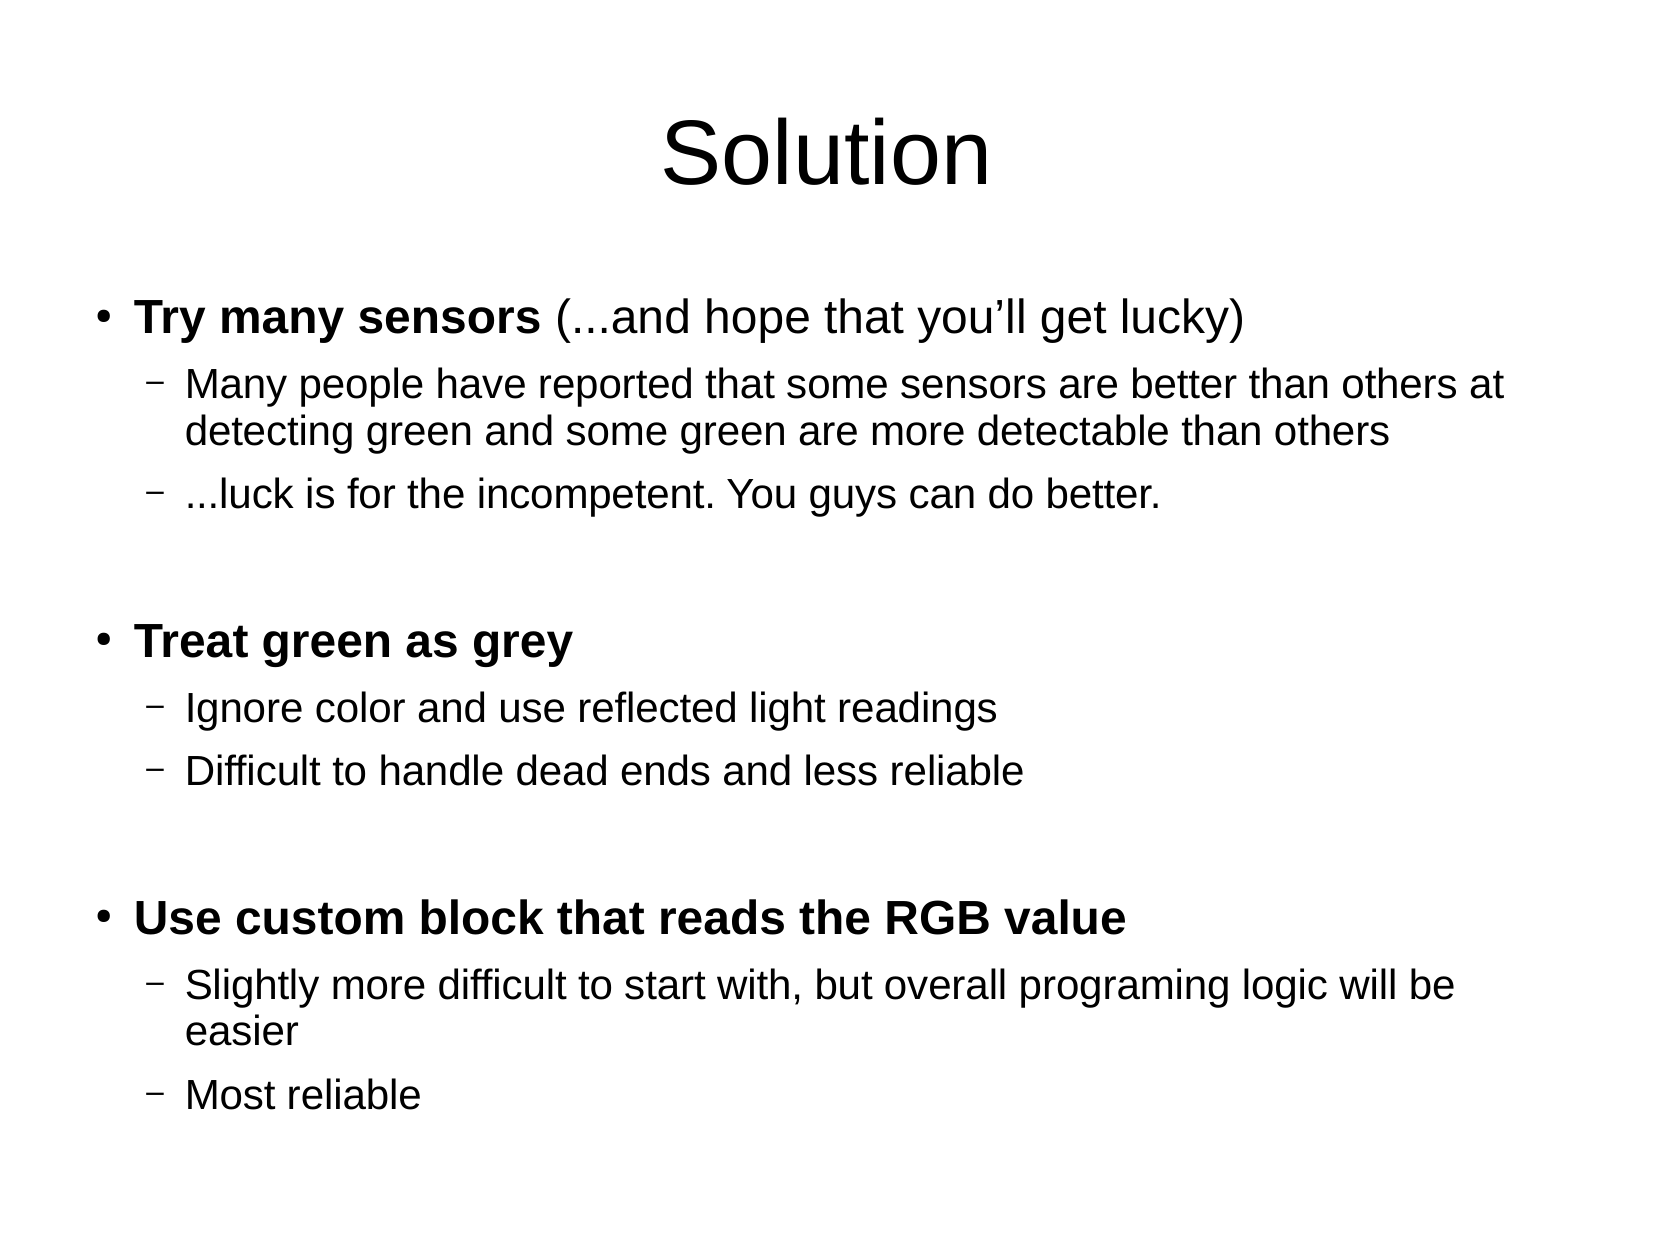

# Solution
Try many sensors (...and hope that you’ll get lucky)
Many people have reported that some sensors are better than others at detecting green and some green are more detectable than others
...luck is for the incompetent. You guys can do better.
Treat green as grey
Ignore color and use reflected light readings
Difficult to handle dead ends and less reliable
Use custom block that reads the RGB value
Slightly more difficult to start with, but overall programing logic will be easier
Most reliable